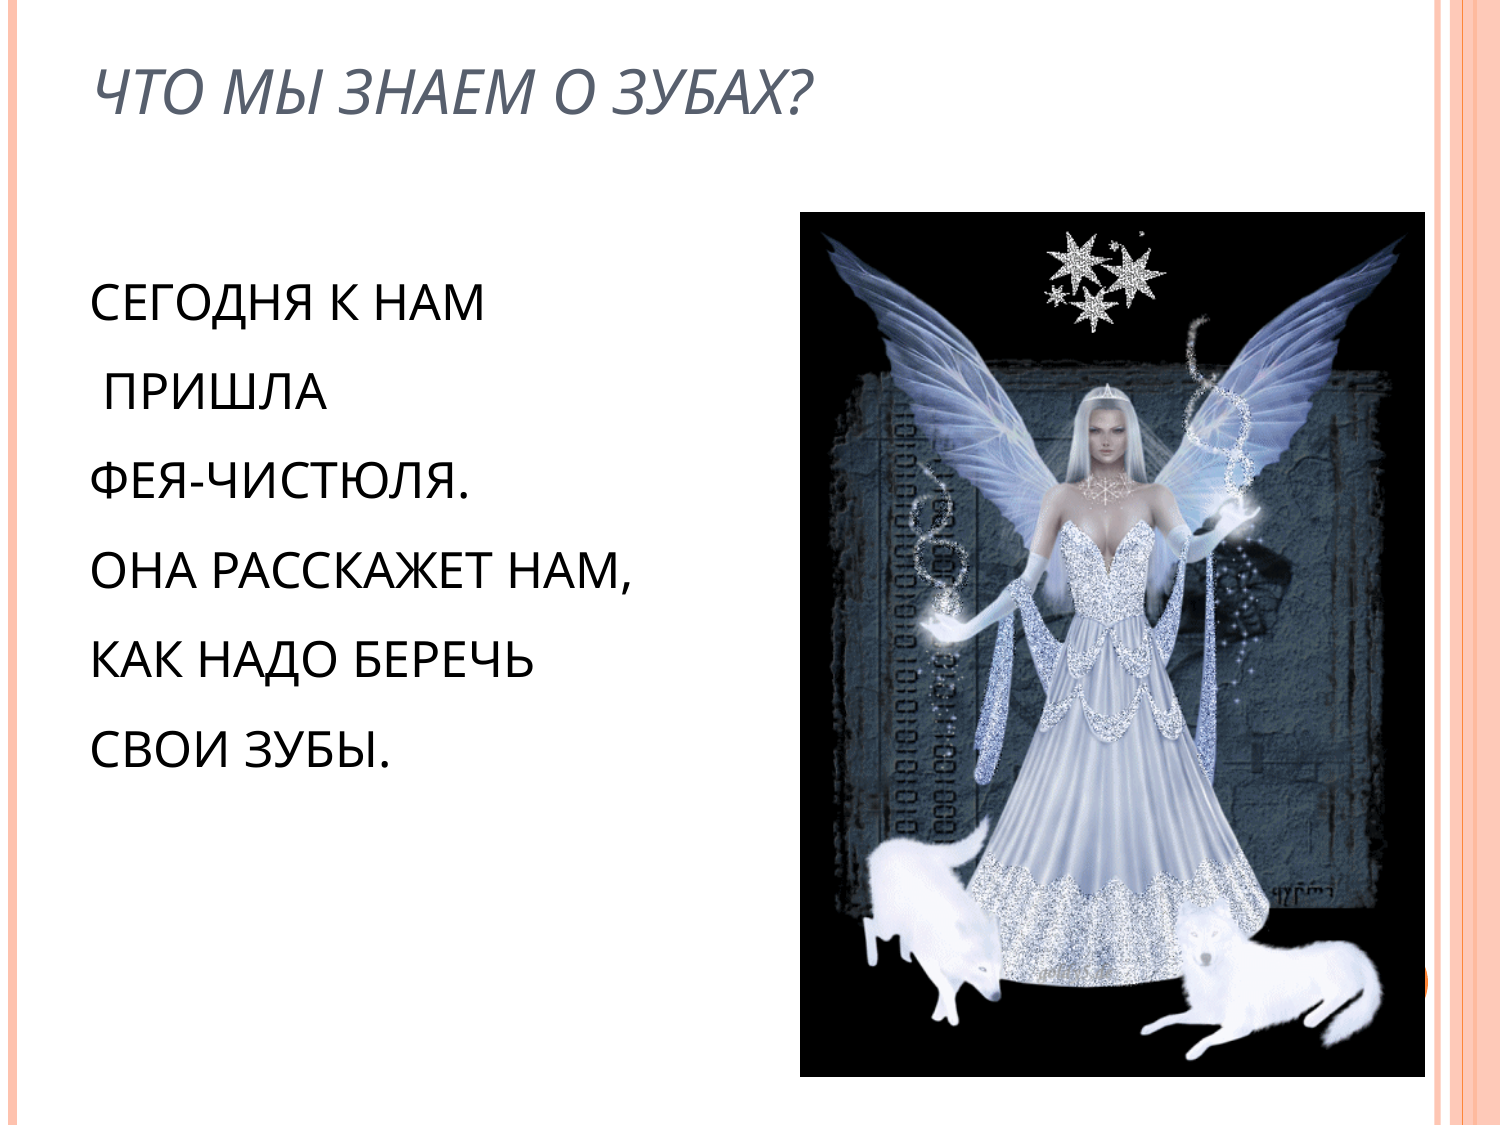

# ЧТО МЫ ЗНАЕМ О ЗУБАХ?
СЕГОДНЯ К НАМ
 ПРИШЛА
ФЕЯ-ЧИСТЮЛЯ.
ОНА РАССКАЖЕТ НАМ,
КАК НАДО БЕРЕЧЬ
СВОИ ЗУБЫ.